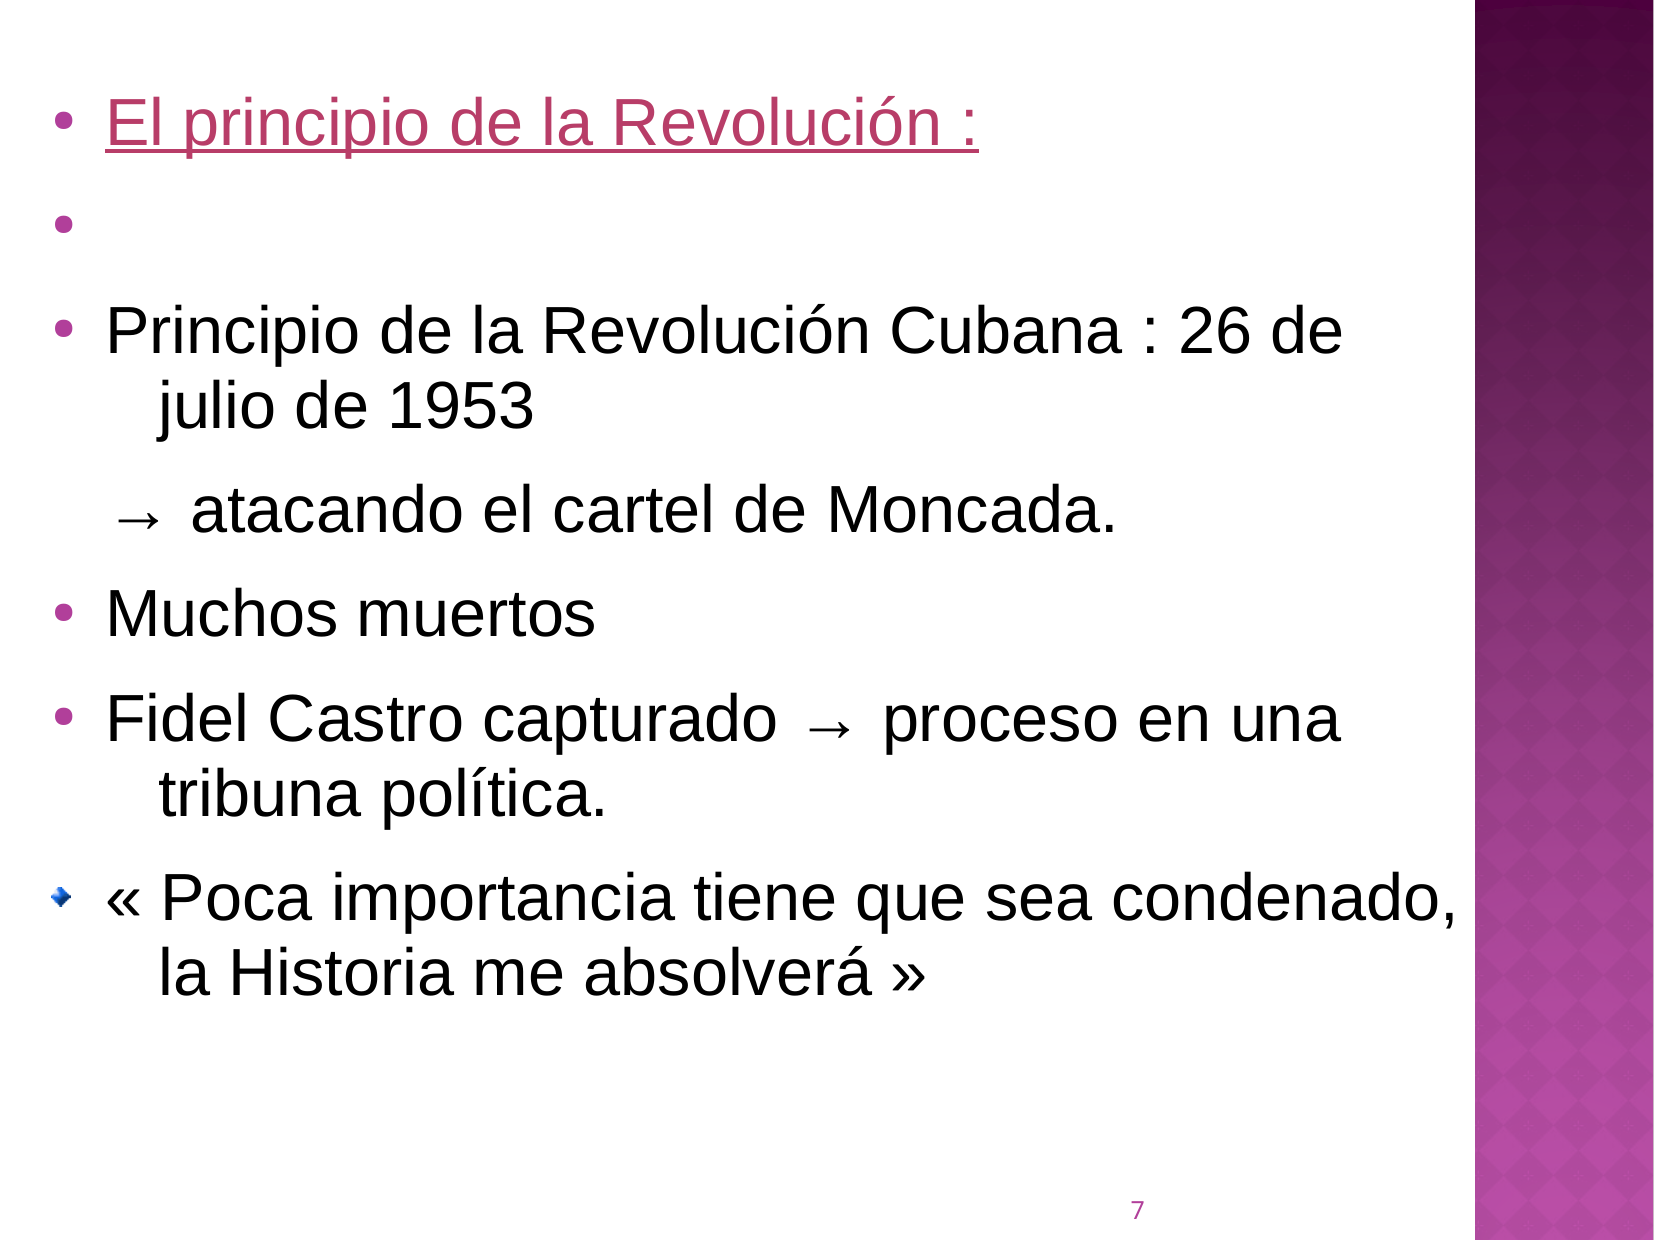

# El principio de la Revolución :
Principio de la Revolución Cubana : 26 de julio de 1953
→ atacando el cartel de Moncada.
Muchos muertos
Fidel Castro capturado → proceso en una tribuna política.
« Poca importancia tiene que sea condenado, la Historia me absolverá »